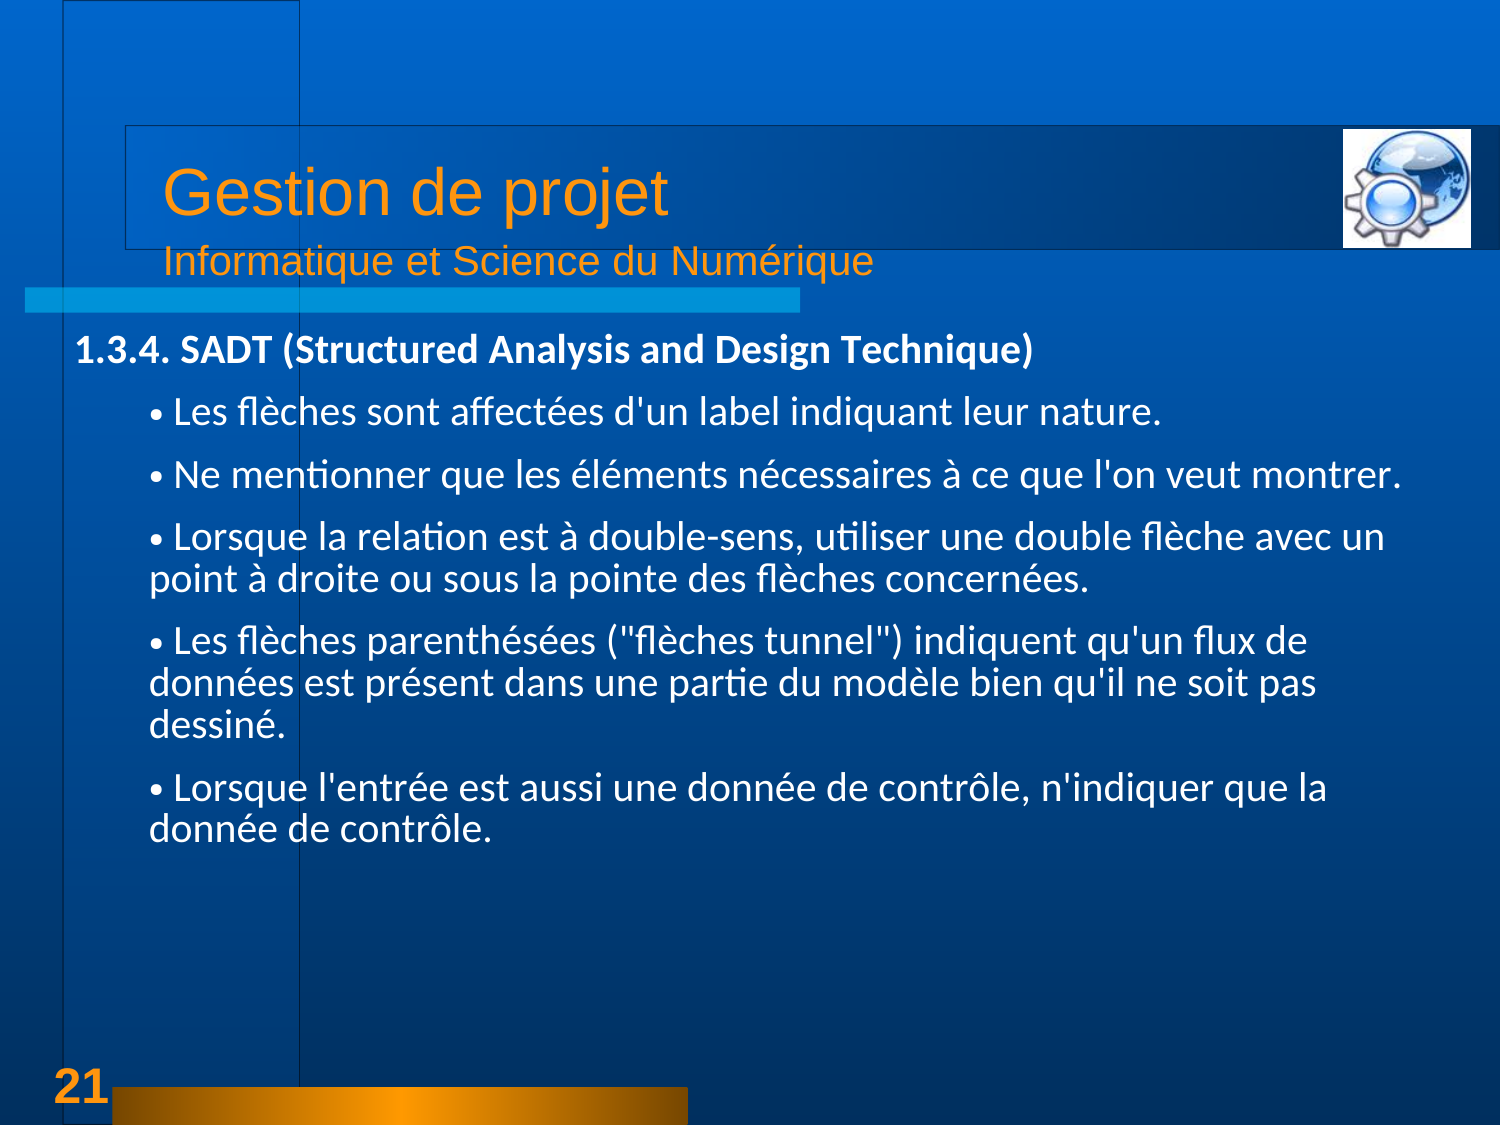

1.3.4. SADT (Structured Analysis and Design Technique)
 Les flèches sont affectées d'un label indiquant leur nature.
 Ne mentionner que les éléments nécessaires à ce que l'on veut montrer.
 Lorsque la relation est à double-sens, utiliser une double flèche avec un point à droite ou sous la pointe des flèches concernées.
 Les flèches parenthésées ("flèches tunnel") indiquent qu'un flux de données est présent dans une partie du modèle bien qu'il ne soit pas dessiné.
 Lorsque l'entrée est aussi une donnée de contrôle, n'indiquer que la donnée de contrôle.